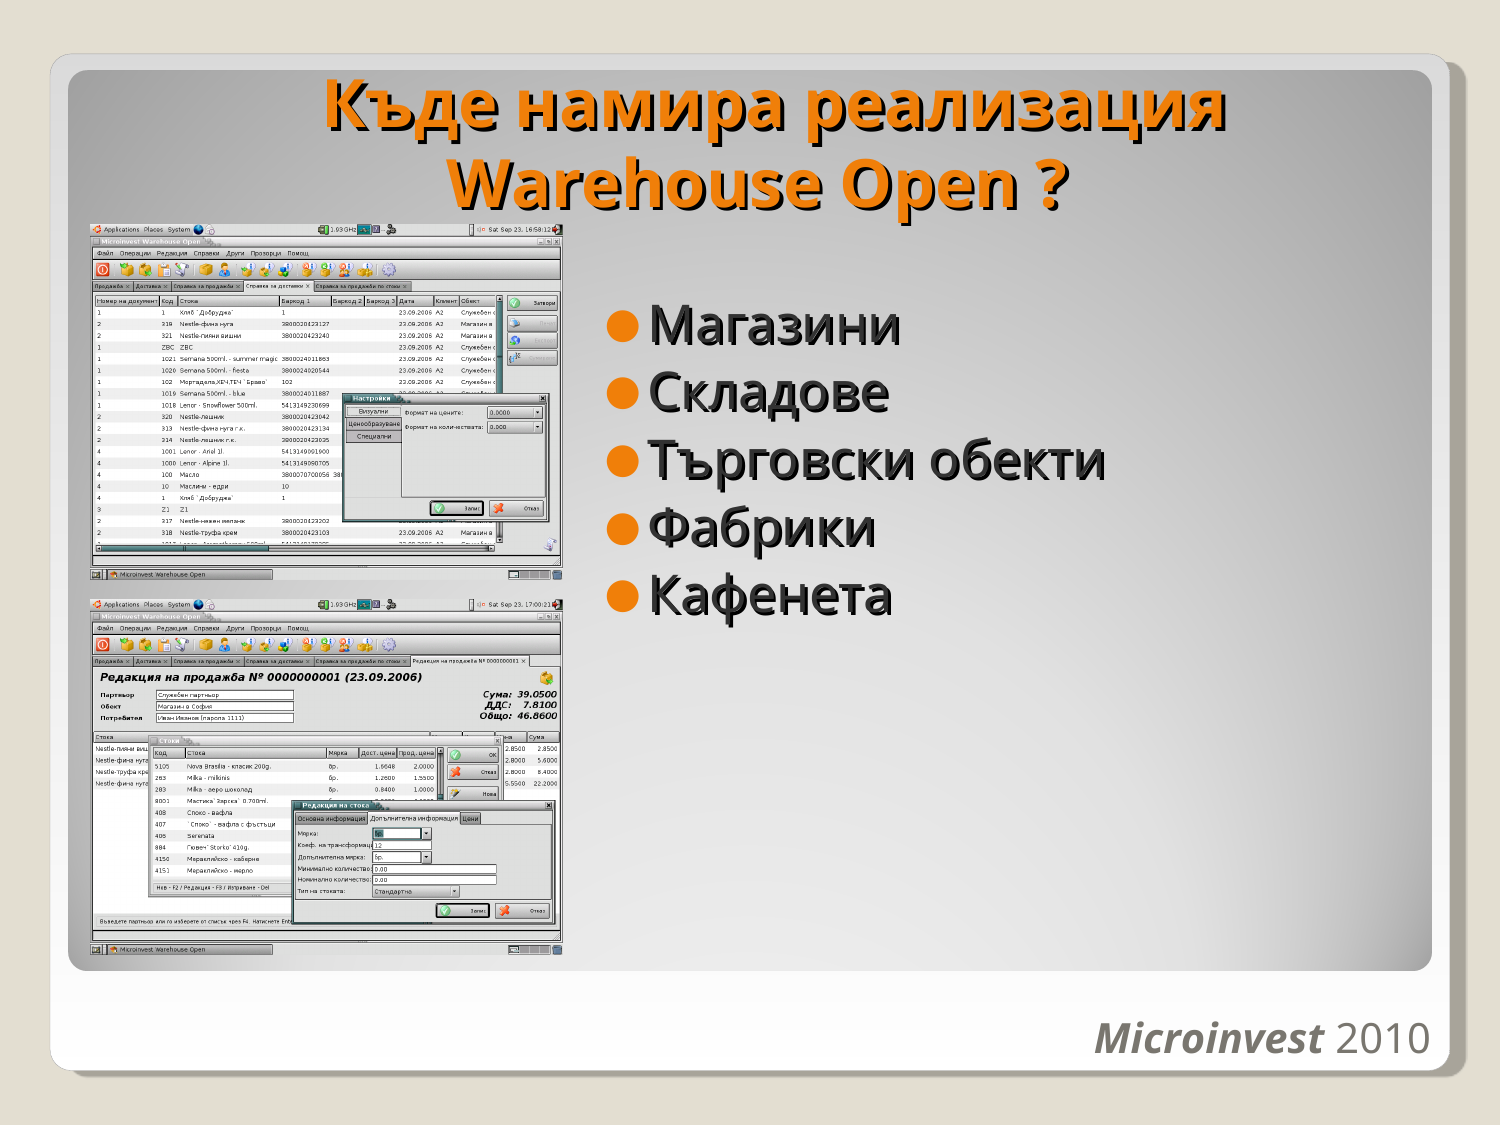

# Къде намира реализация Warehouse Open ?
Магазини
Складове
Търговски обекти
Фабрики
Кафенета
Microinvest 2010